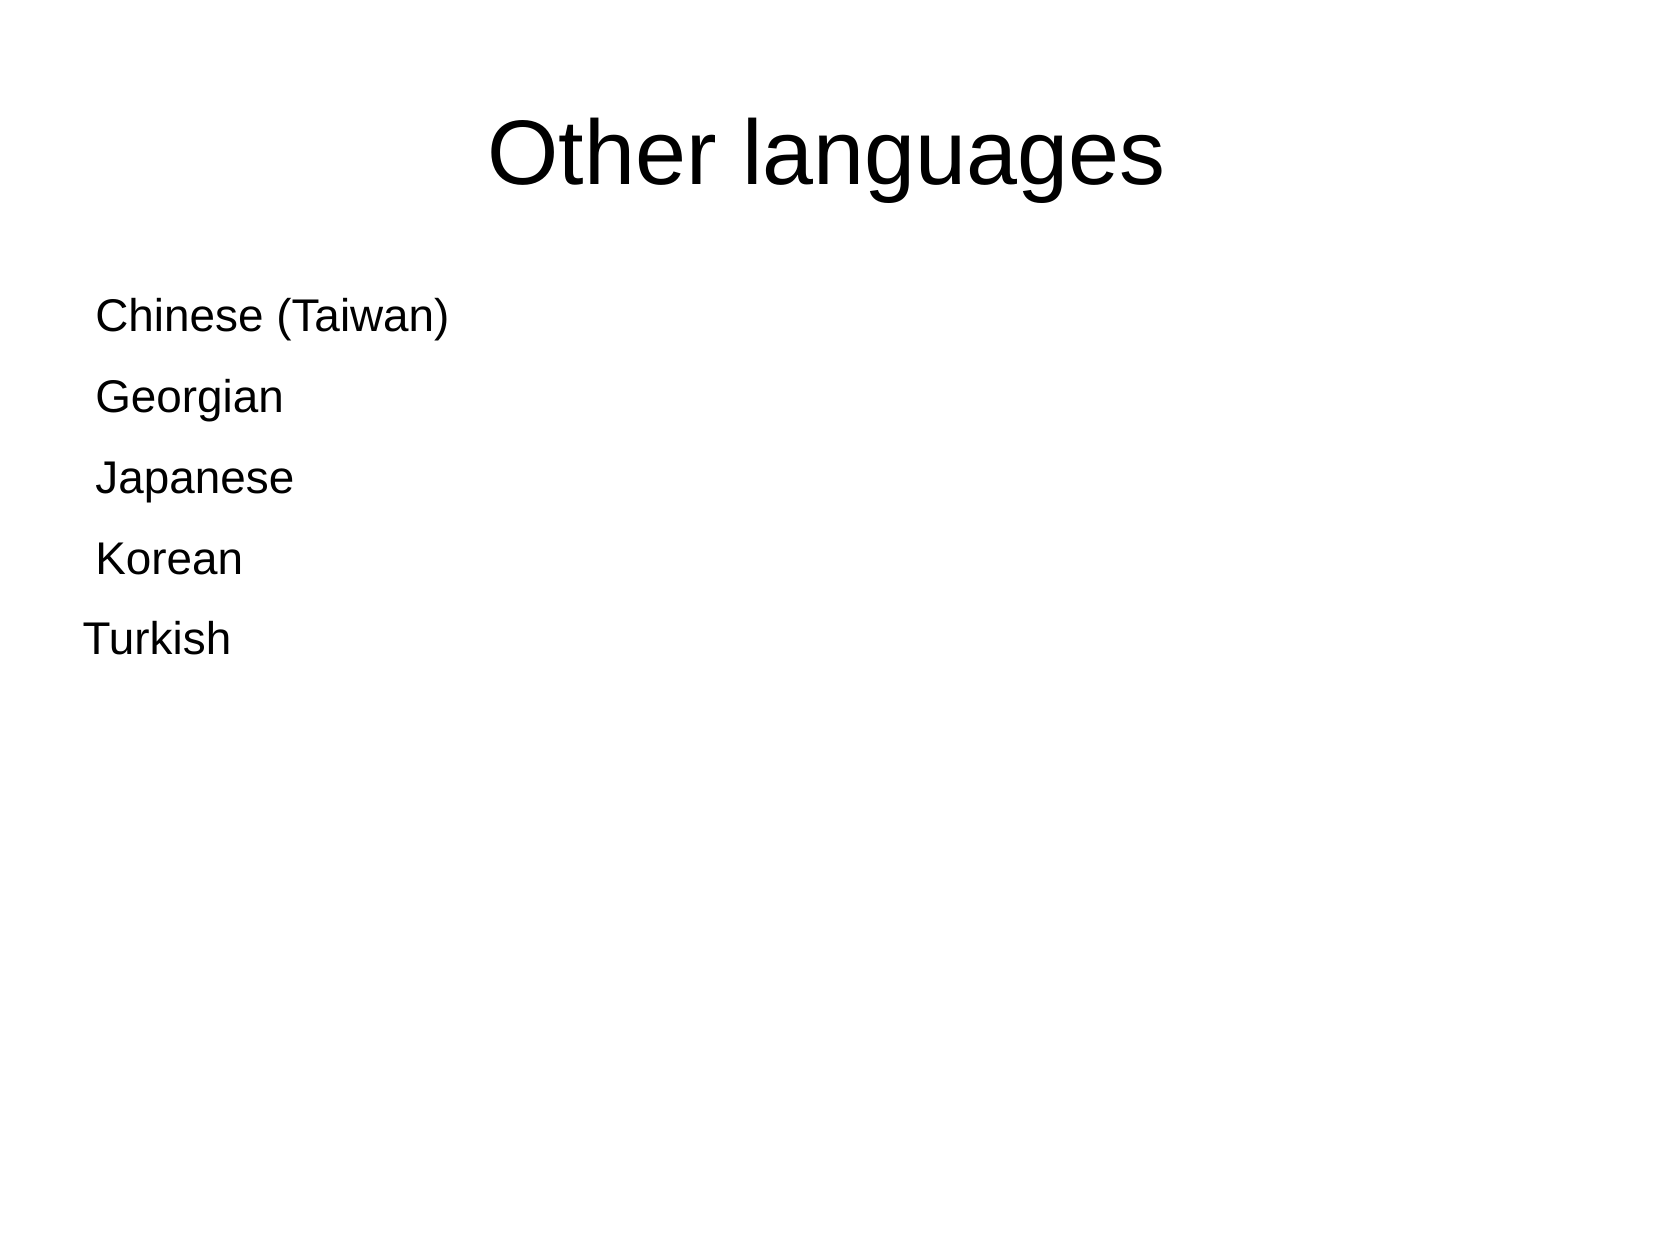

# Other languages
 Chinese (Taiwan)
 Georgian
 Japanese
 Korean
Turkish